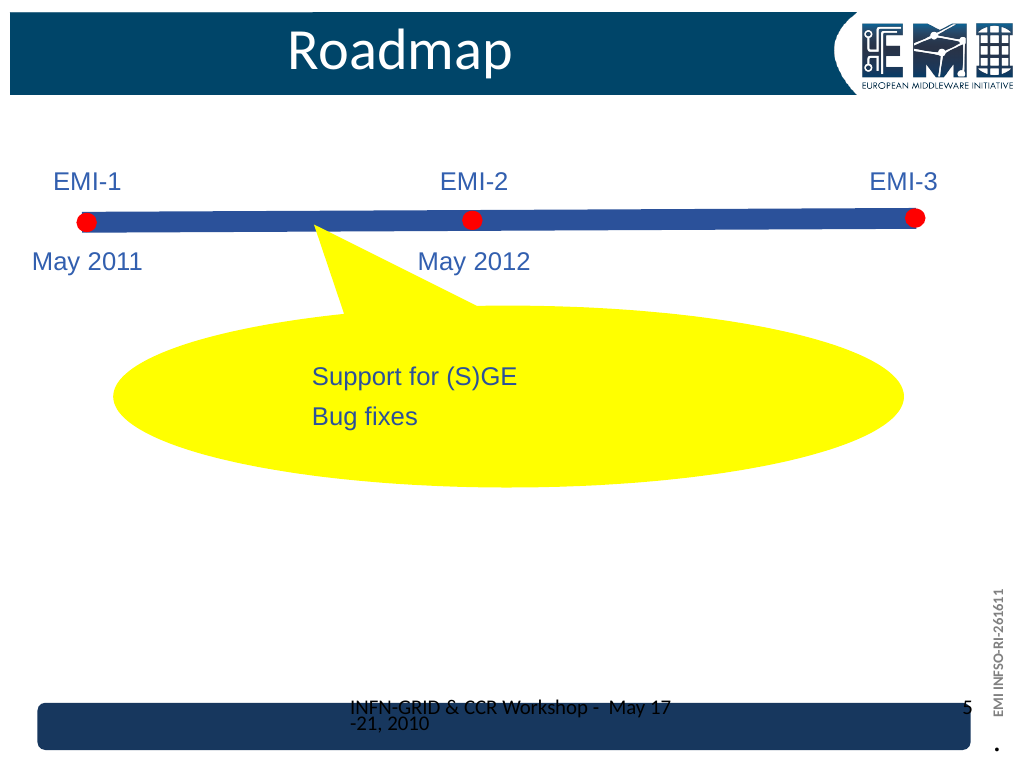

# Roadmap
EMI-1
May 2011
EMI-2
May 2012
EMI-3
Support for (S)GE
Bug fixes
INFN-GRID & CCR Workshop - May 17-21, 2010
5